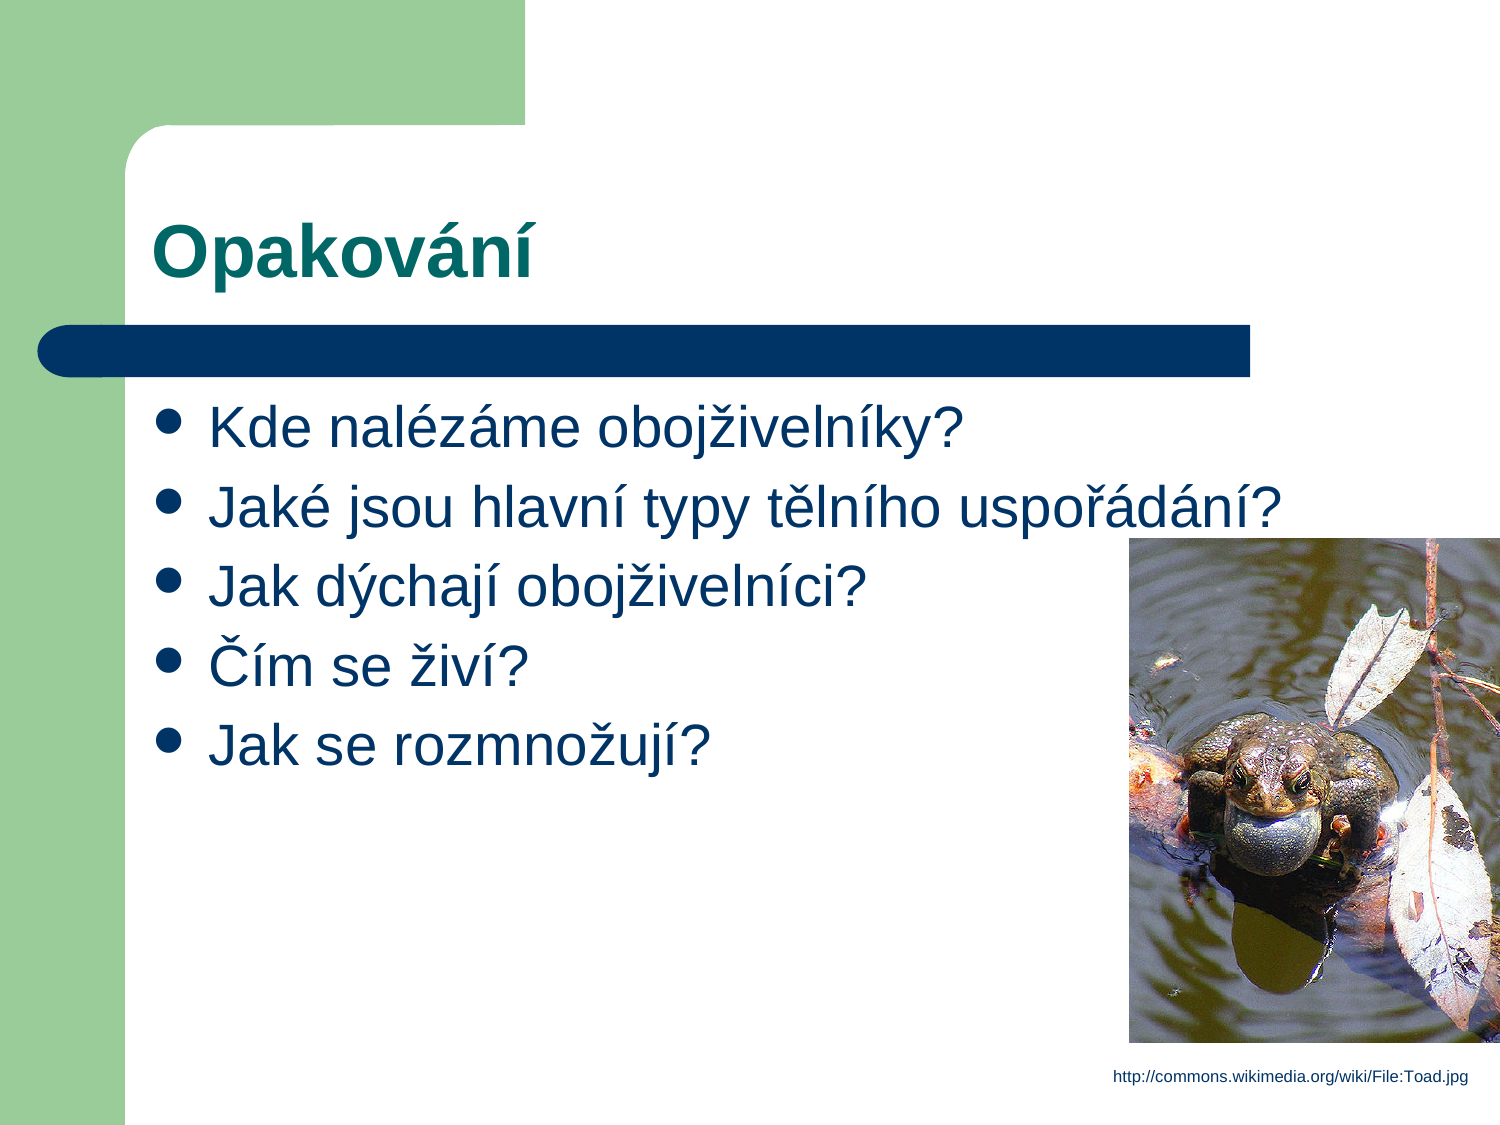

# Opakování
Kde nalézáme obojživelníky?
Jaké jsou hlavní typy tělního uspořádání?
Jak dýchají obojživelníci?
Čím se živí?
Jak se rozmnožují?
http://commons.wikimedia.org/wiki/File:Toad.jpg